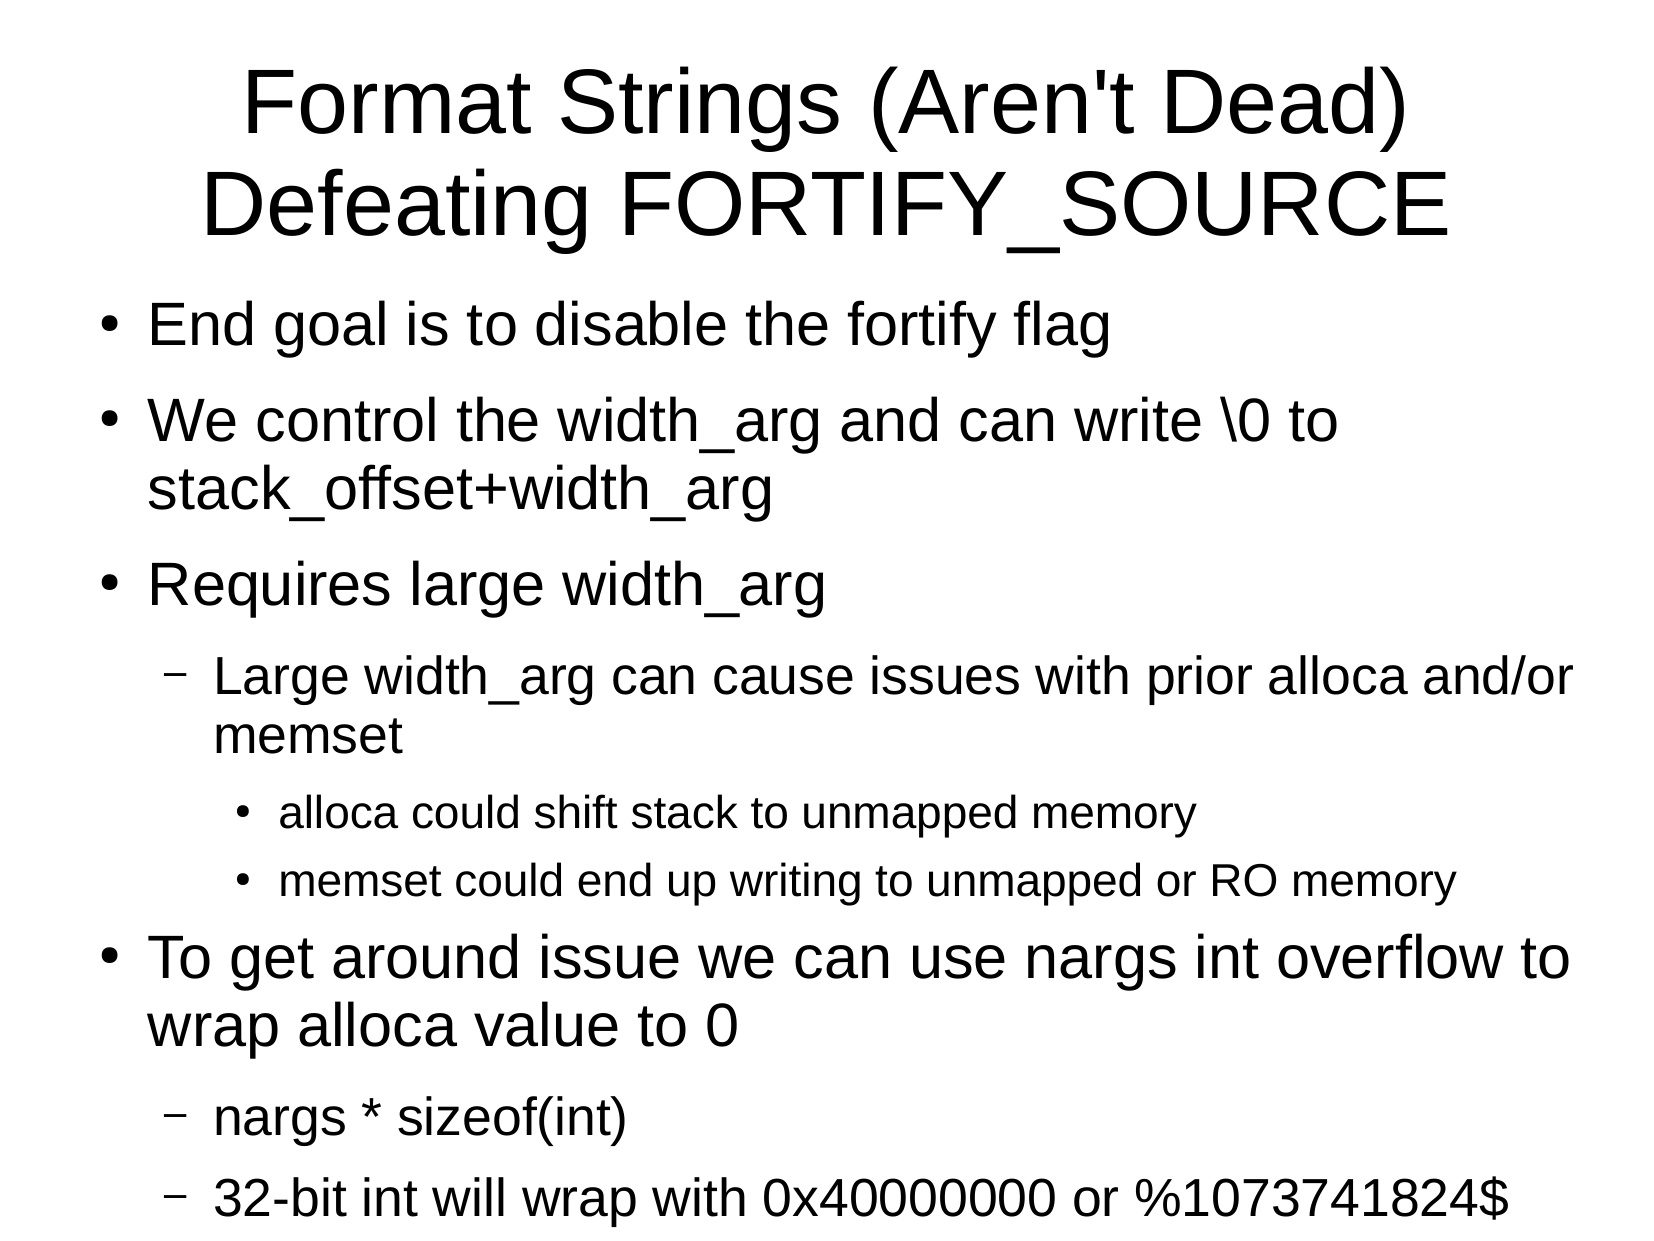

# Format Strings (Aren't Dead) Defeating FORTIFY_SOURCE
End goal is to disable the fortify flag
We control the width_arg and can write \0 to stack_offset+width_arg
Requires large width_arg
Large width_arg can cause issues with prior alloca and/or memset
alloca could shift stack to unmapped memory
memset could end up writing to unmapped or RO memory
To get around issue we can use nargs int overflow to wrap alloca value to 0
nargs * sizeof(int)
32-bit int will wrap with 0x40000000 or %1073741824$